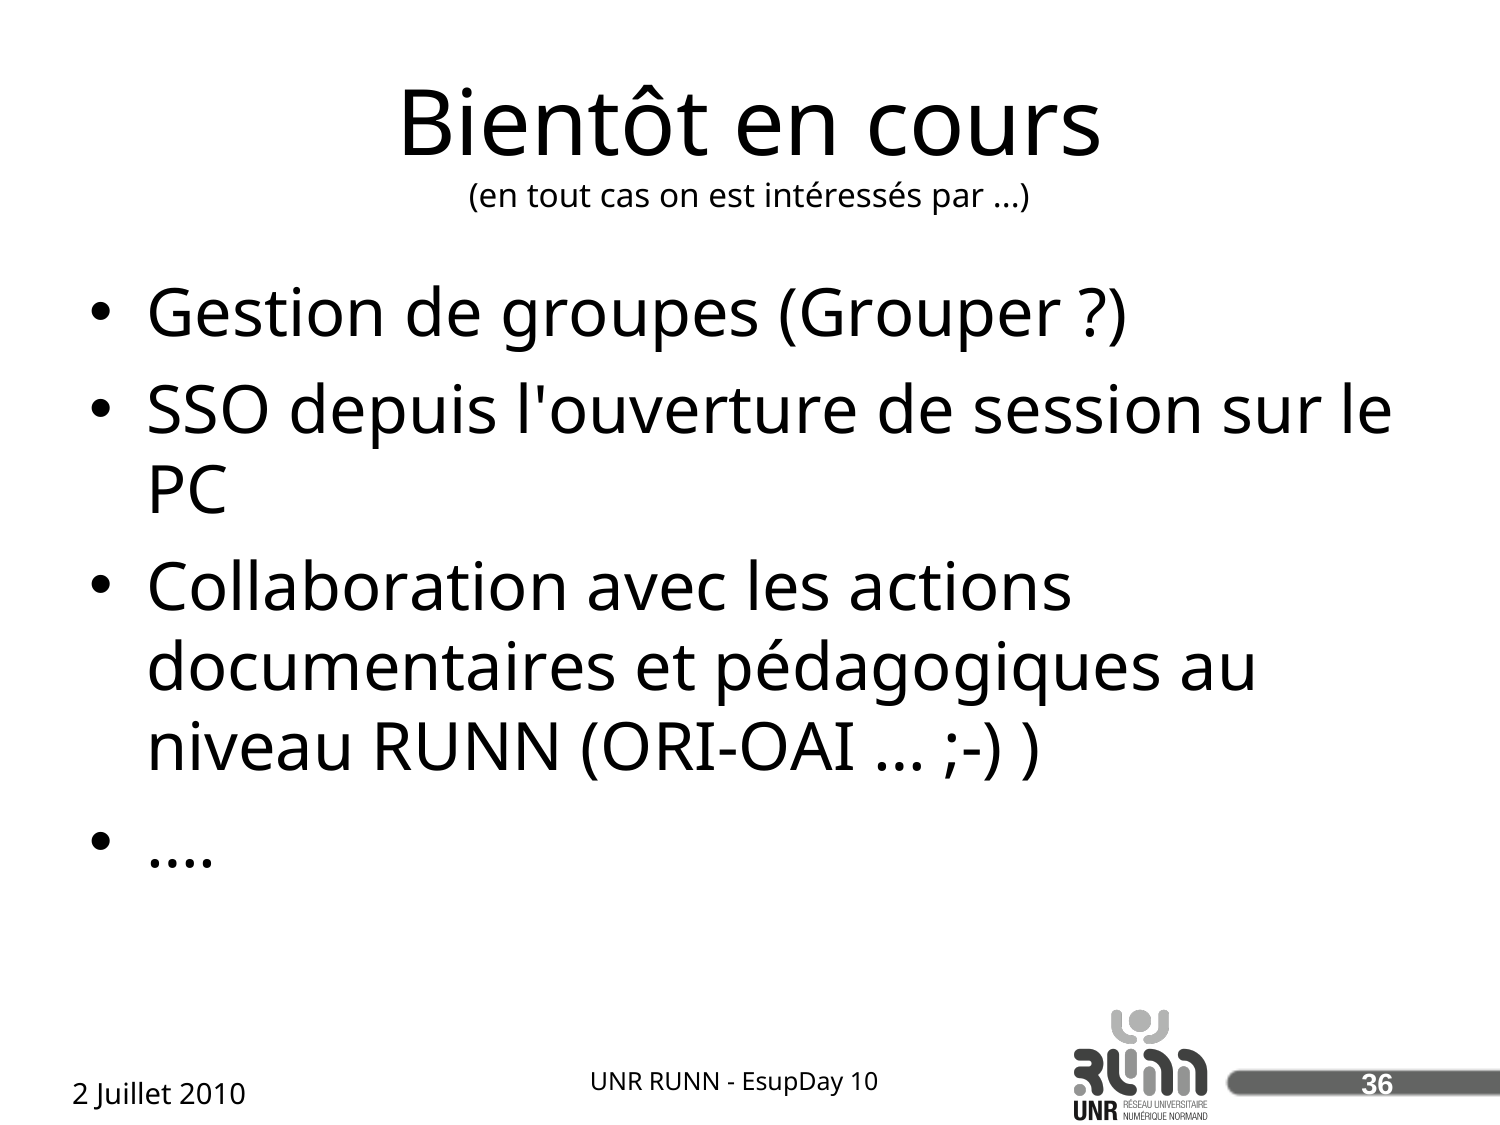

# Bientôt en cours (en tout cas on est intéressés par ...)
Gestion de groupes (Grouper ?)
SSO depuis l'ouverture de session sur le PC
Collaboration avec les actions documentaires et pédagogiques au niveau RUNN (ORI-OAI … ;-) )
….
UNR RUNN - EsupDay 10
2 Juillet 2010